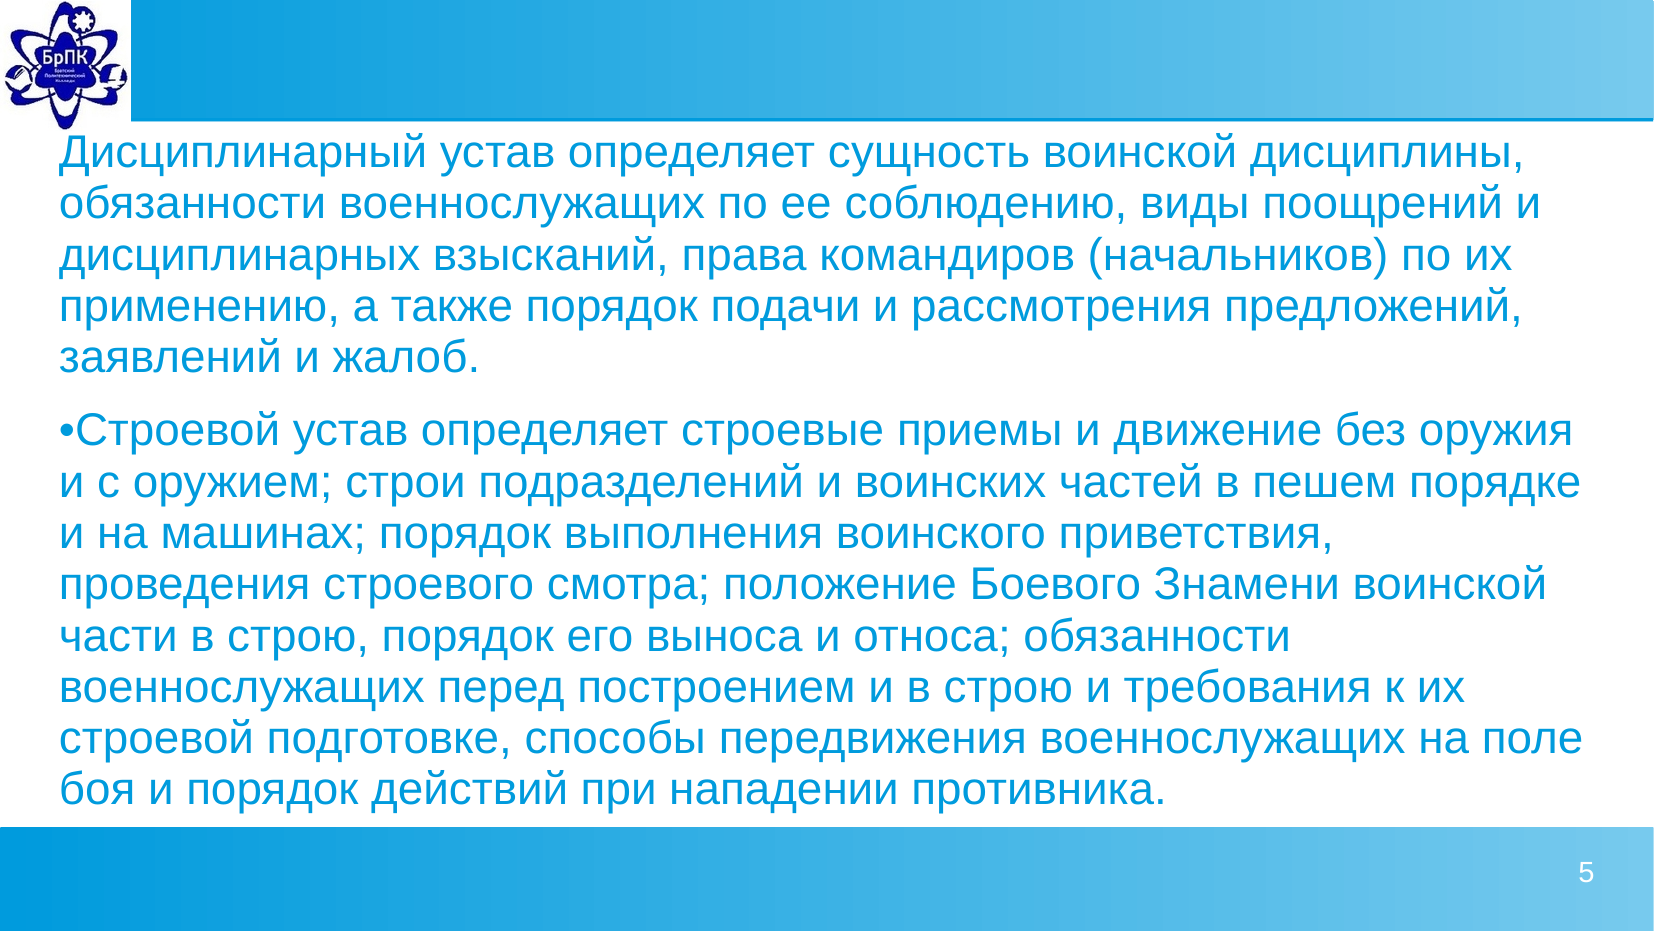

# Дисциплинарный устав определяет сущность воинской дисциплины, обязанности военнослужащих по ее соблюдению, виды поощрений и дисциплинарных взысканий, права командиров (начальников) по их применению, а также порядок подачи и рассмотрения предложений, заявлений и жалоб.
•Строевой устав определяет строевые приемы и движение без оружия и с оружием; строи подразделений и воинских частей в пешем порядке и на машинах; порядок выполнения воинского приветствия, проведения строевого смотра; положение Боевого Знамени воинской части в строю, порядок его выноса и относа; обязанности военнослужащих перед построением и в строю и требования к их строевой подготовке, способы передвижения военнослужащих на поле боя и порядок действий при нападении противника.
5